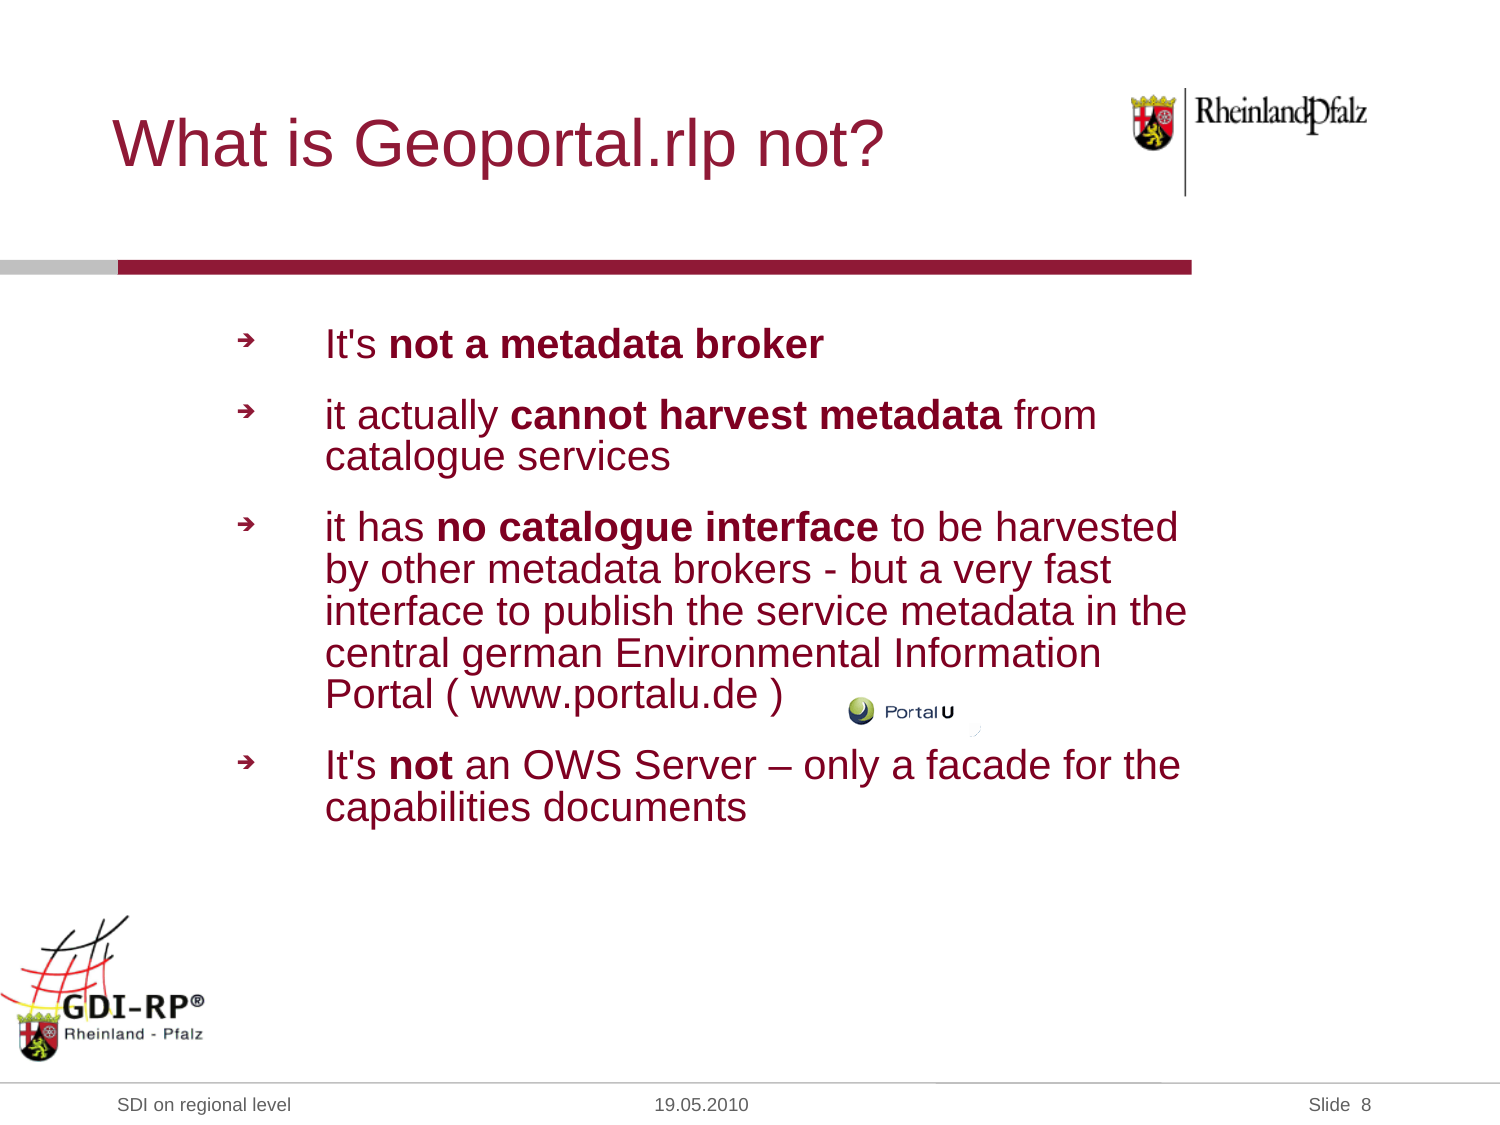

# What is Geoportal.rlp not?
It's not a metadata broker
it actually cannot harvest metadata from catalogue services
it has no catalogue interface to be harvested by other metadata brokers - but a very fast interface to publish the service metadata in the central german Environmental Information Portal ( www.portalu.de )
It's not an OWS Server – only a facade for the capabilities documents